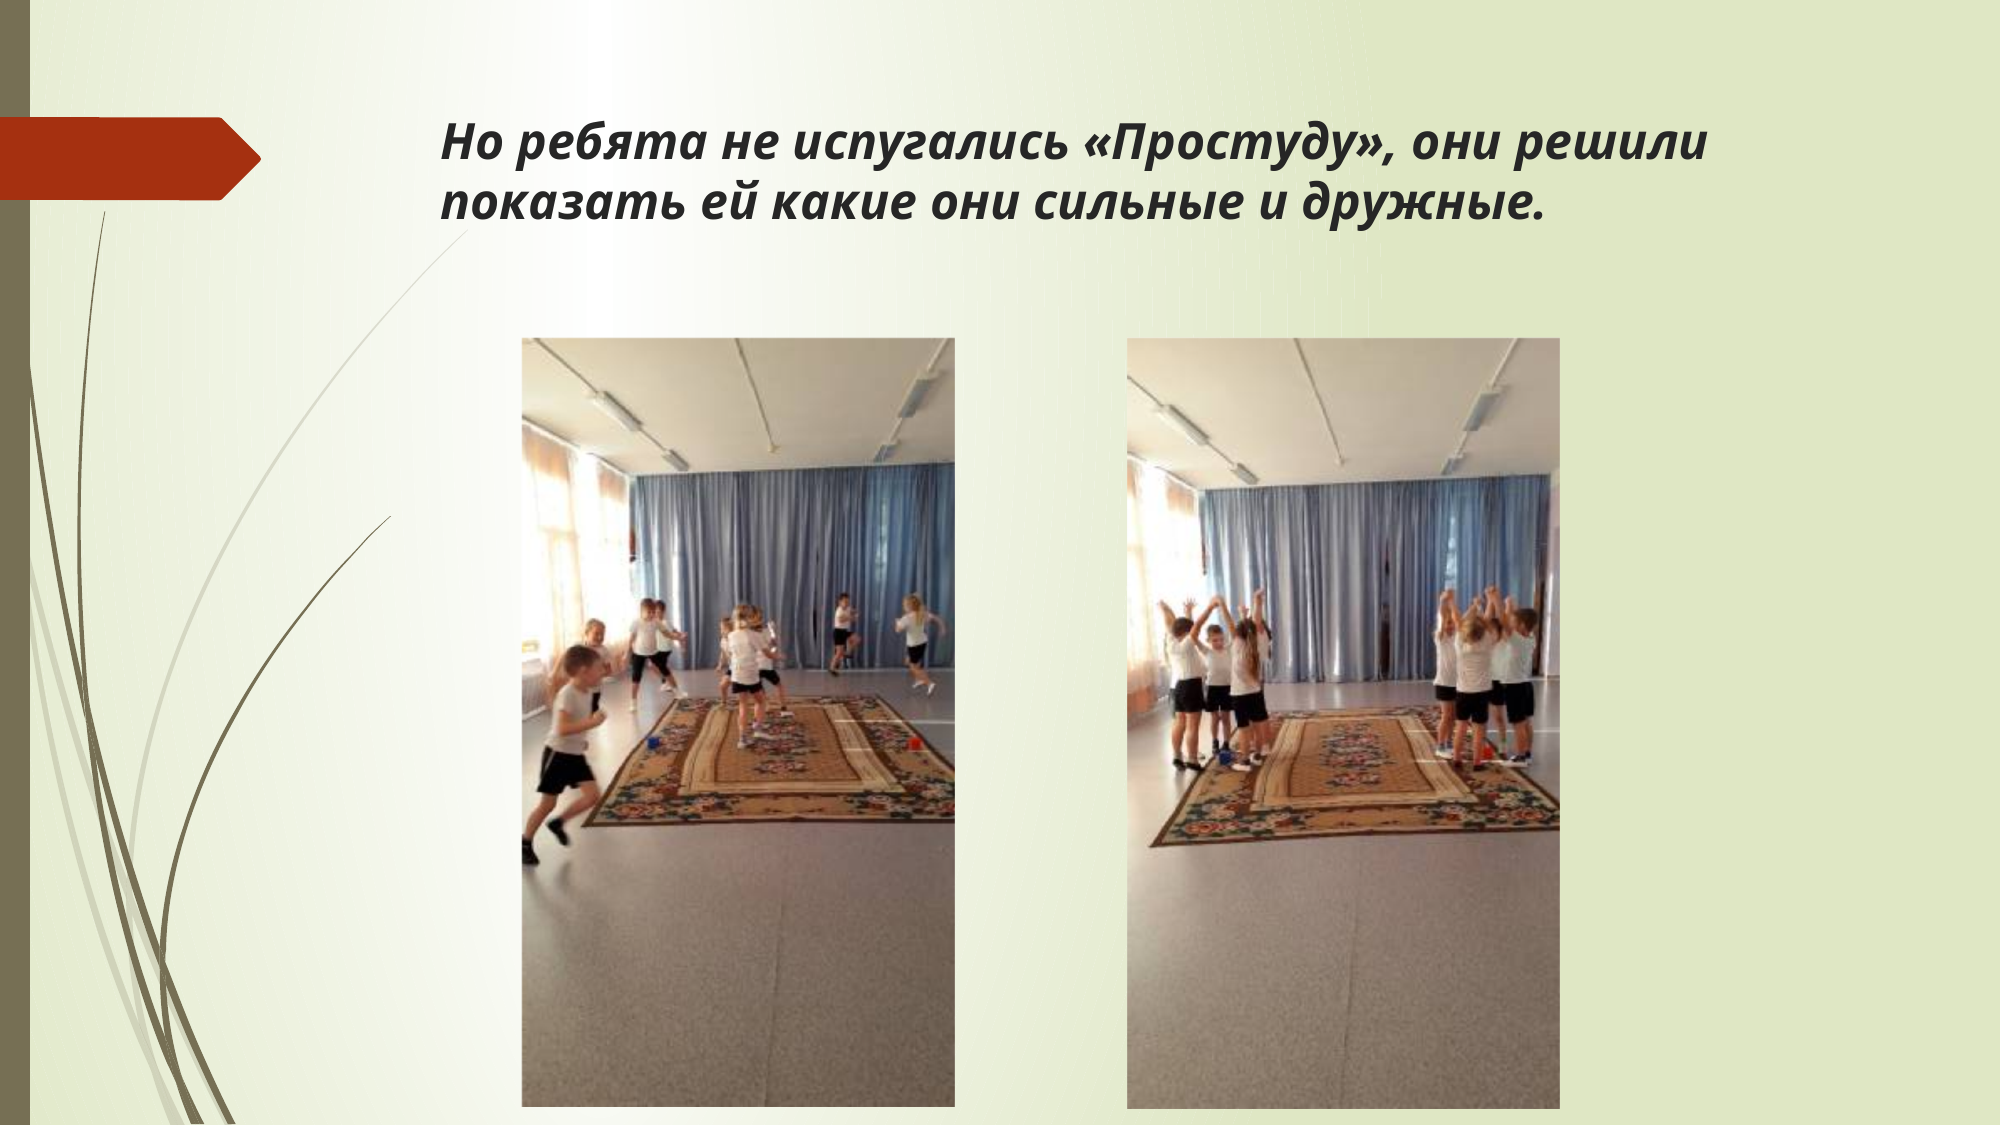

# Но ребята не испугались «Простуду», они решили показать ей какие они сильные и дружные.